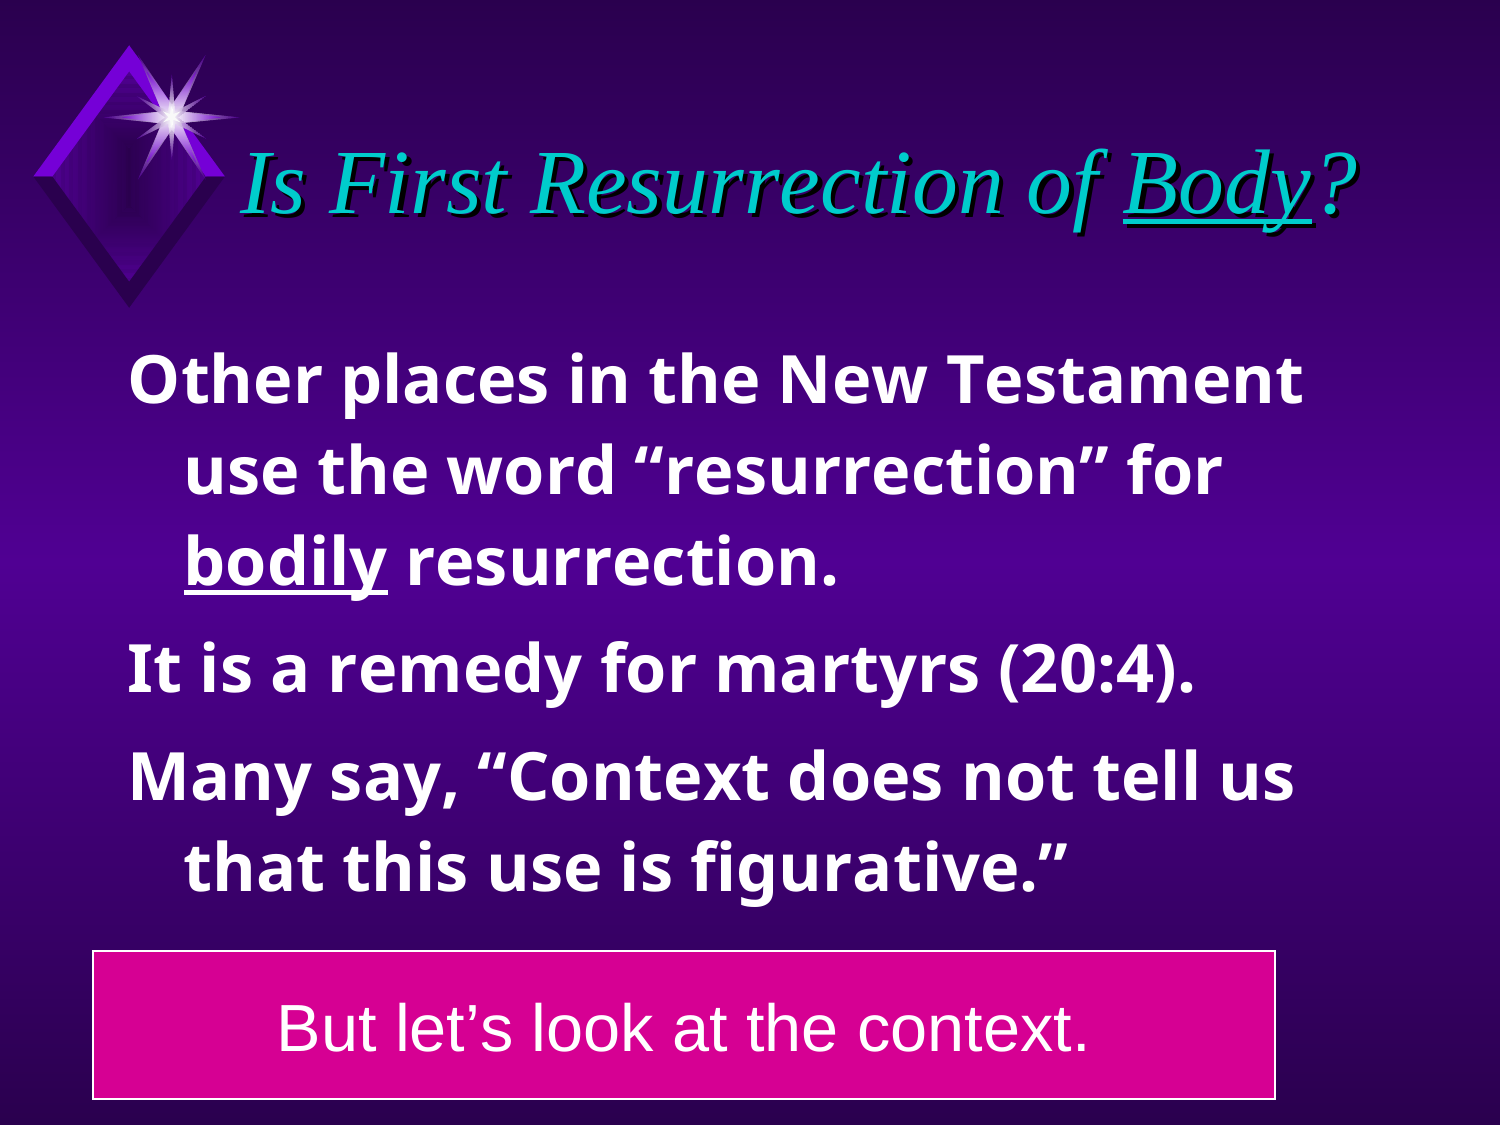

# Is First Resurrection of Body?
Other places in the New Testament use the word “resurrection” for bodily resurrection.
It is a remedy for martyrs (20:4).
Many say, “Context does not tell us that this use is figurative.”
But let’s look at the context.